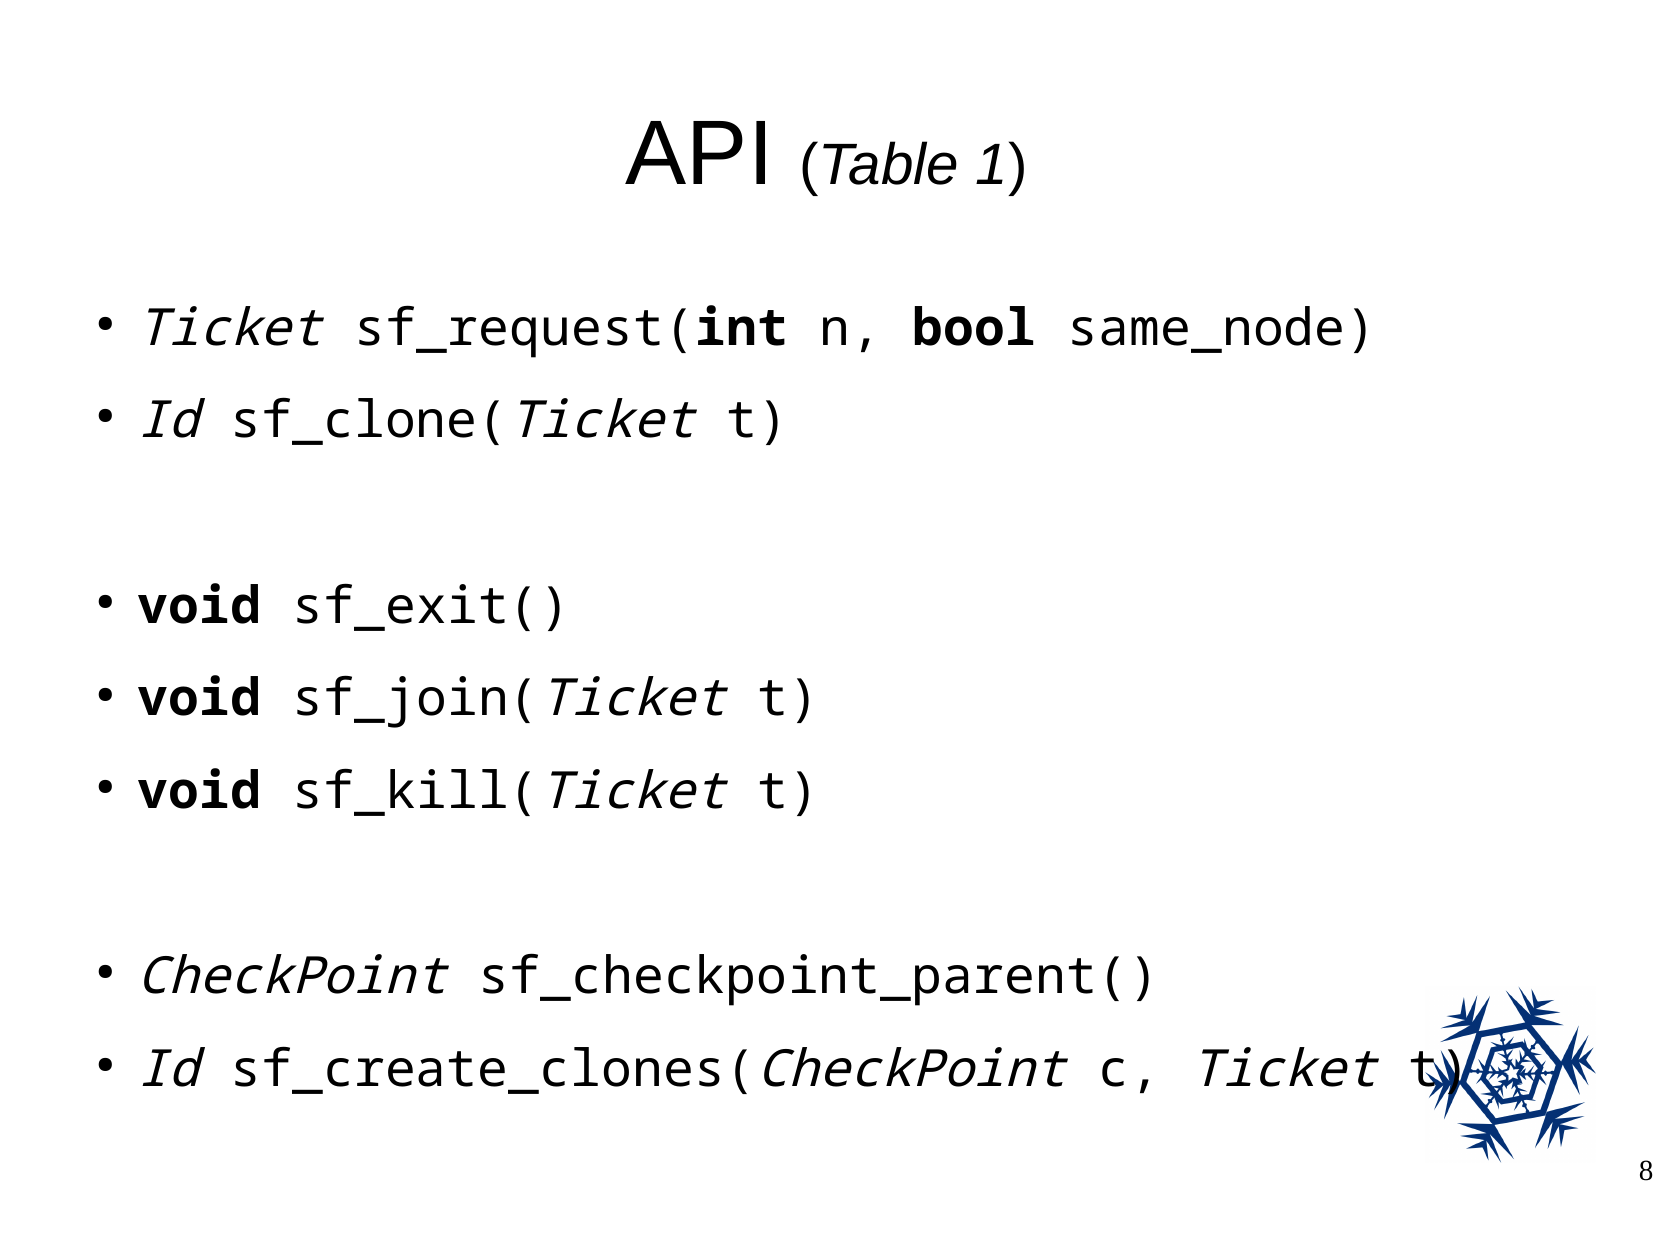

# API (Table 1)
Ticket sf_request(int n, bool same_node)
Id sf_clone(Ticket t)
void sf_exit()
void sf_join(Ticket t)
void sf_kill(Ticket t)
CheckPoint sf_checkpoint_parent()
Id sf_create_clones(CheckPoint c, Ticket t)
8